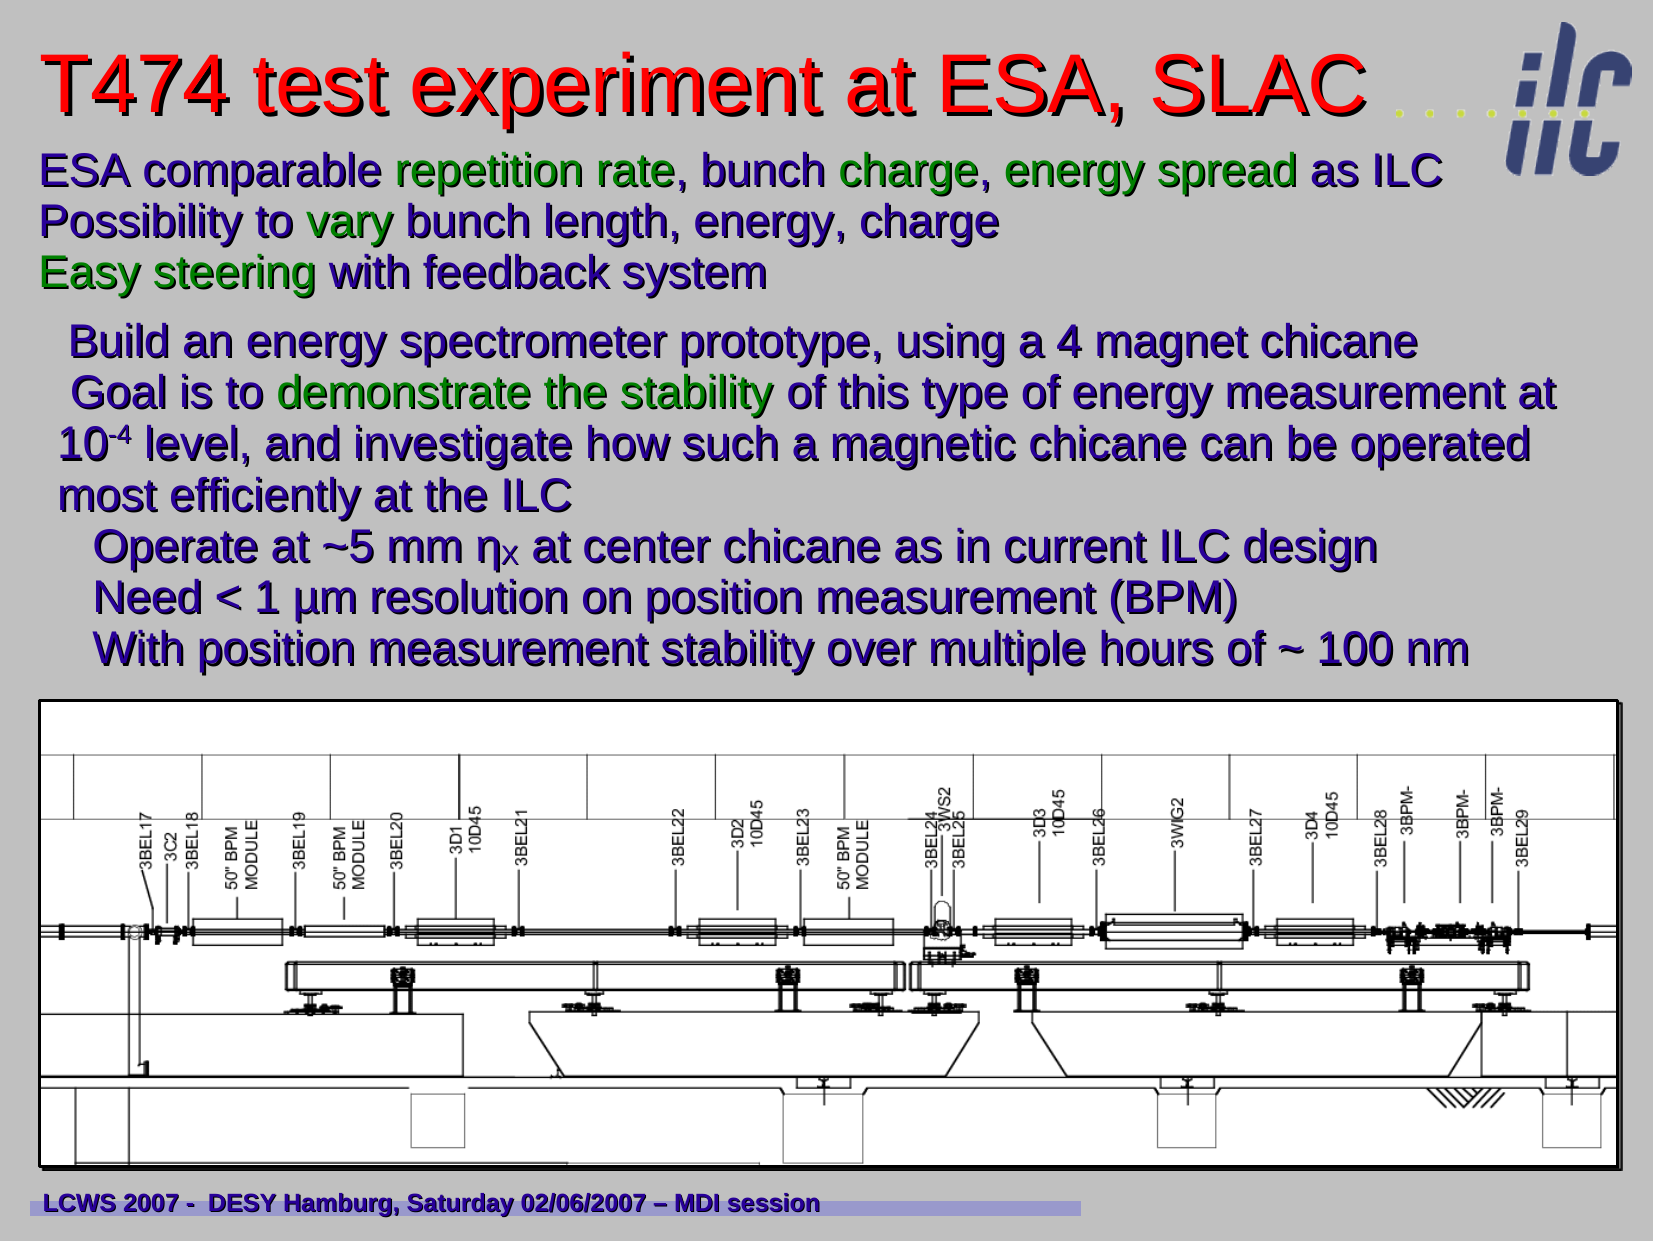

T474 test experiment at ESA, SLAC
ESA comparable repetition rate, bunch charge, energy spread as ILC
Possibility to vary bunch length, energy, charge
Easy steering with feedback system
 Build an energy spectrometer prototype, using a 4 magnet chicane
 Goal is to demonstrate the stability of this type of energy measurement at 10-4 level, and investigate how such a magnetic chicane can be operated most efficiently at the ILC
Operate at ~5 mm ηX at center chicane as in current ILC design
Need < 1 µm resolution on position measurement (BPM)
With position measurement stability over multiple hours of ~ 100 nm
LCWS 2007 - DESY Hamburg, Saturday 02/06/2007 – MDI session